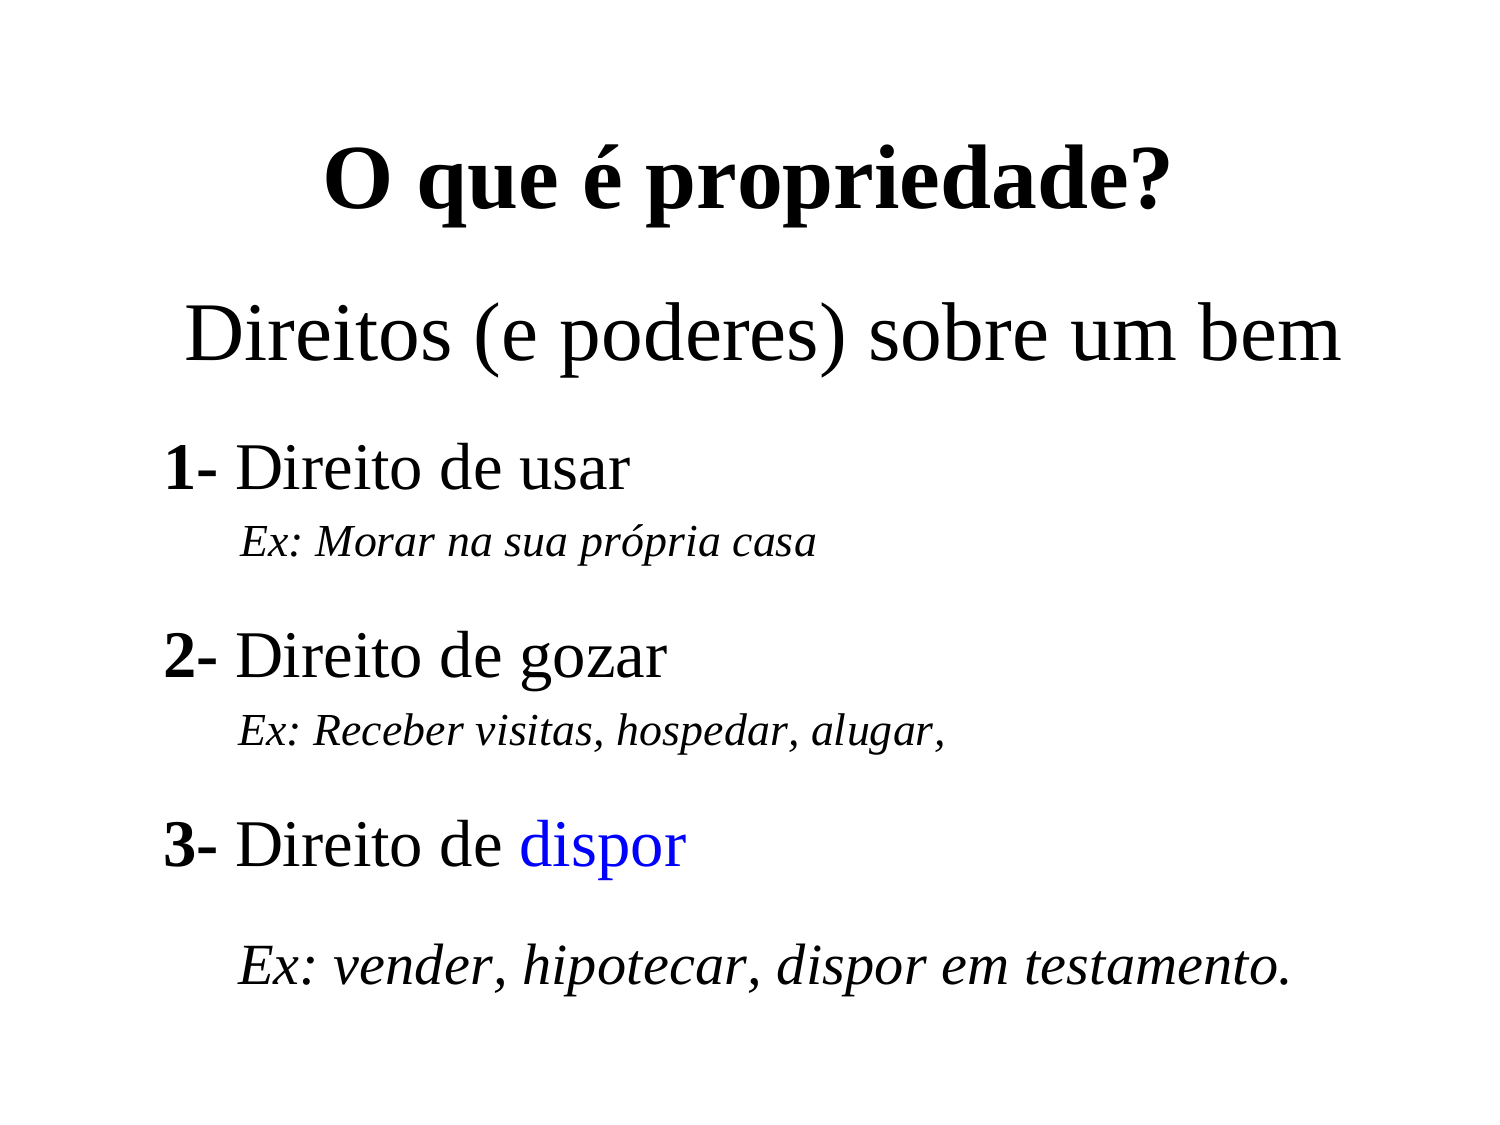

# O que é propriedade?
 Direitos (e poderes) sobre um bem
1- Direito de usar
Ex: Morar na sua própria casa
2- Direito de gozar
Ex: Receber visitas, hospedar, alugar,
3- Direito de dispor
Ex: vender, hipotecar, dispor em testamento.